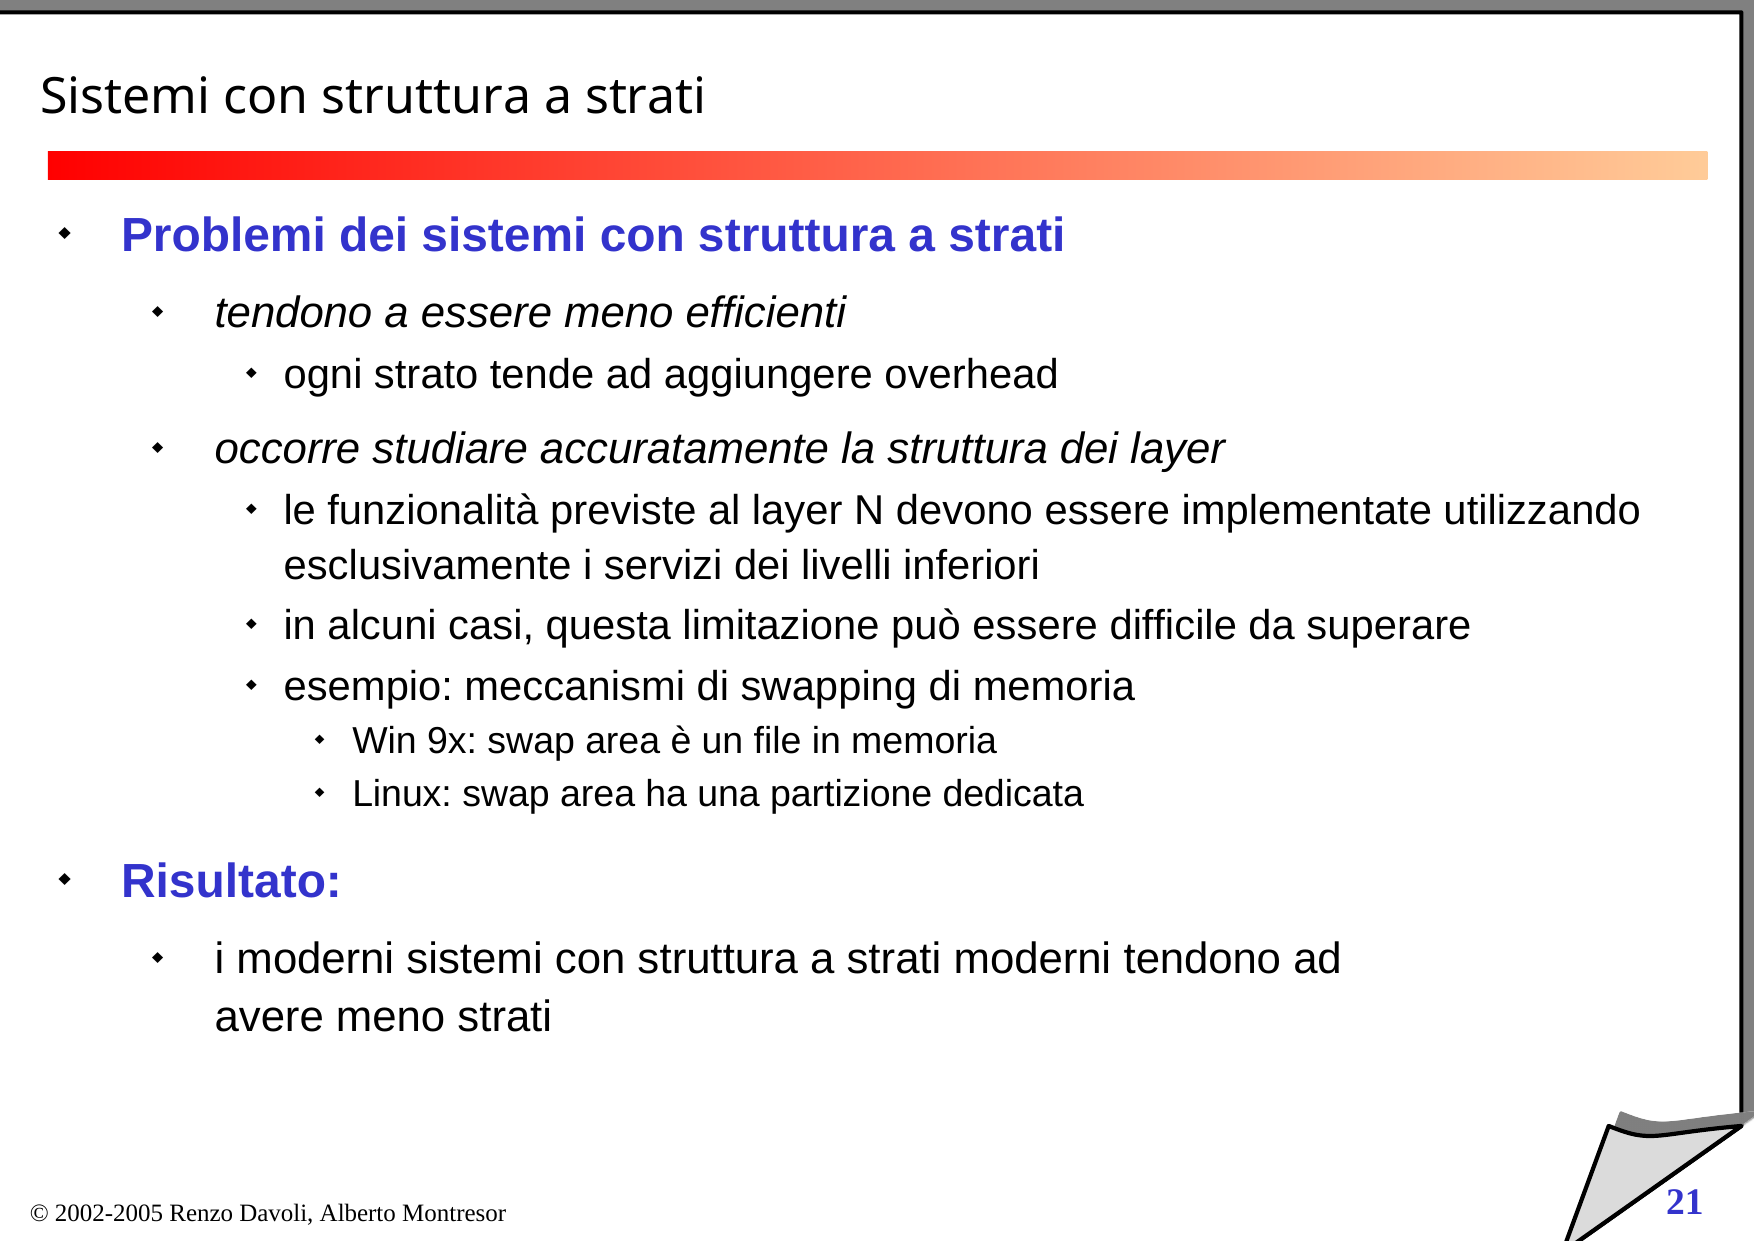

# Sistemi con struttura a strati
Problemi dei sistemi con struttura a strati
tendono a essere meno efficienti
ogni strato tende ad aggiungere overhead
occorre studiare accuratamente la struttura dei layer
le funzionalità previste al layer N devono essere implementate utilizzando esclusivamente i servizi dei livelli inferiori
in alcuni casi, questa limitazione può essere difficile da superare
esempio: meccanismi di swapping di memoria
Win 9x: swap area è un file in memoria
Linux: swap area ha una partizione dedicata
Risultato:
i moderni sistemi con struttura a strati moderni tendono ad
avere meno strati